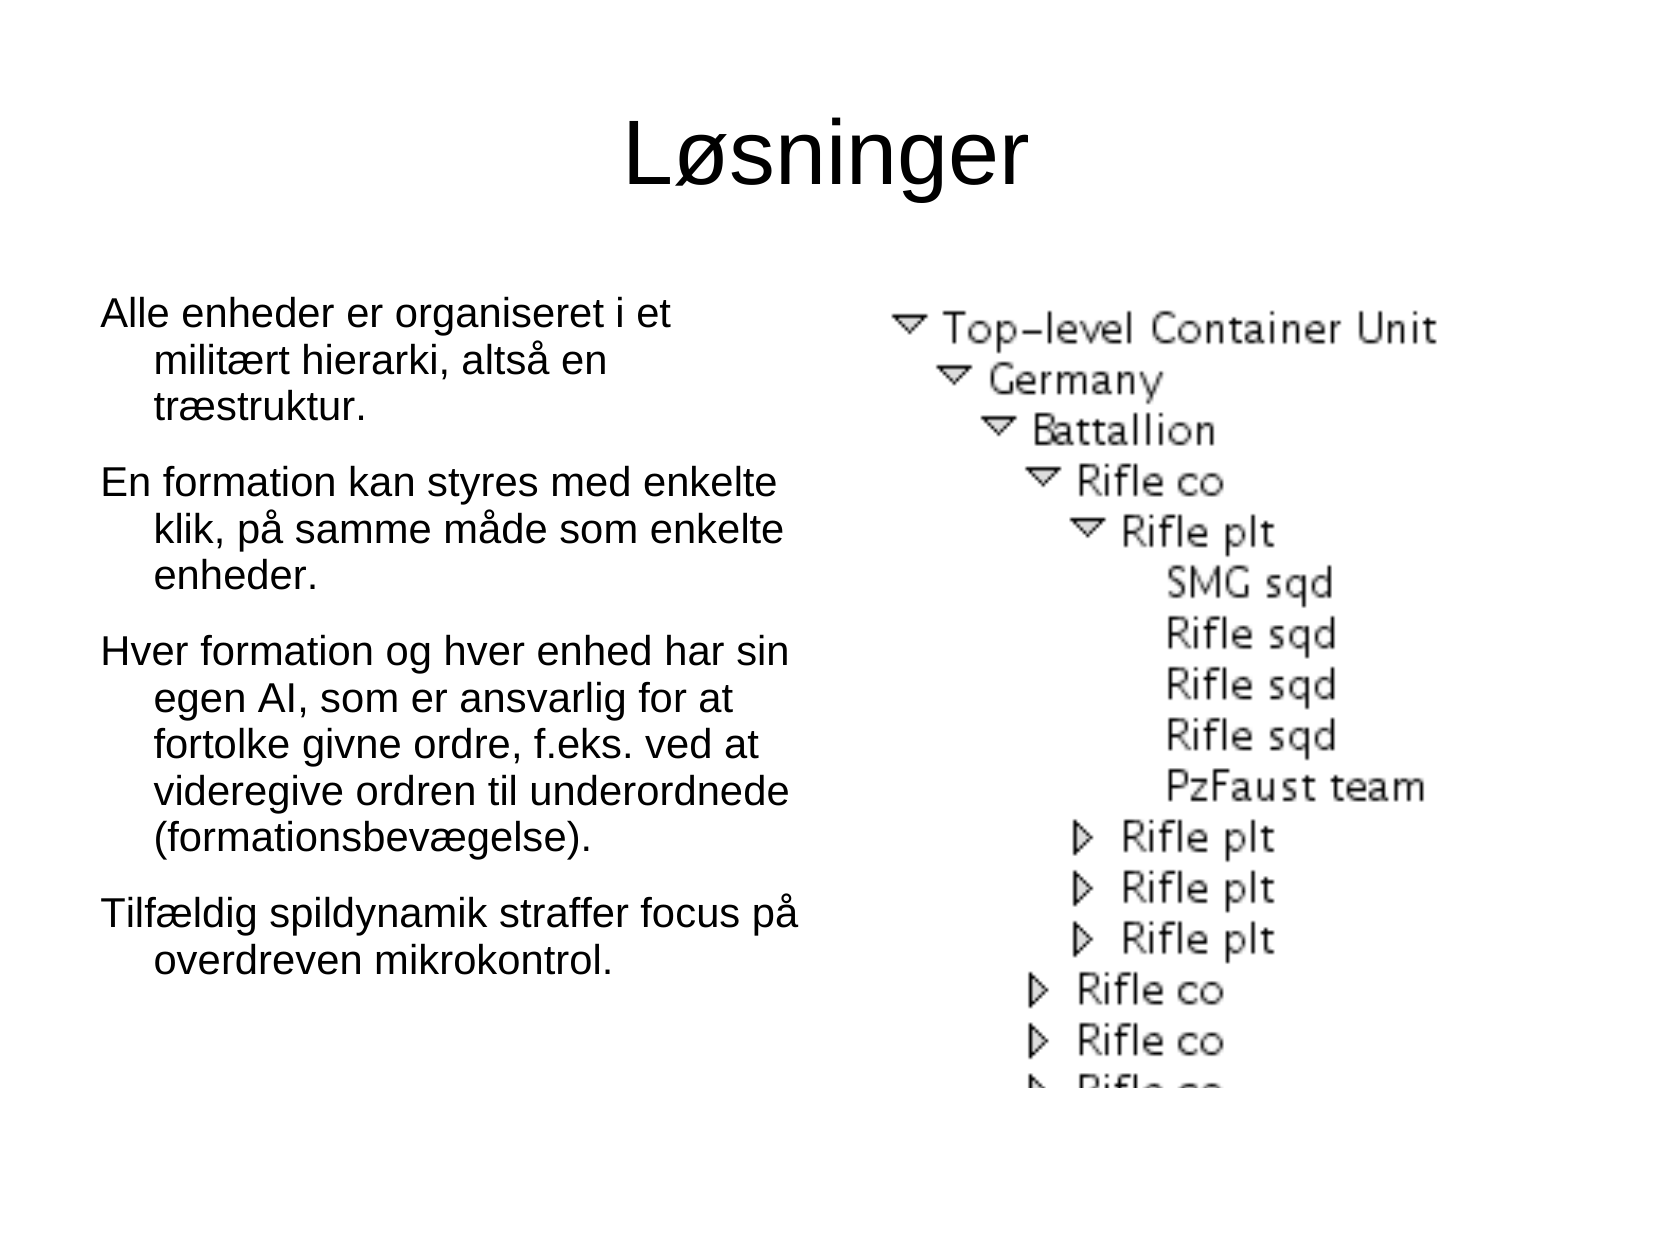

# Løsninger
Alle enheder er organiseret i et militært hierarki, altså en træstruktur.
En formation kan styres med enkelte klik, på samme måde som enkelte enheder.
Hver formation og hver enhed har sin egen AI, som er ansvarlig for at fortolke givne ordre, f.eks. ved at videregive ordren til underordnede (formationsbevægelse).
Tilfældig spildynamik straffer focus på overdreven mikrokontrol.